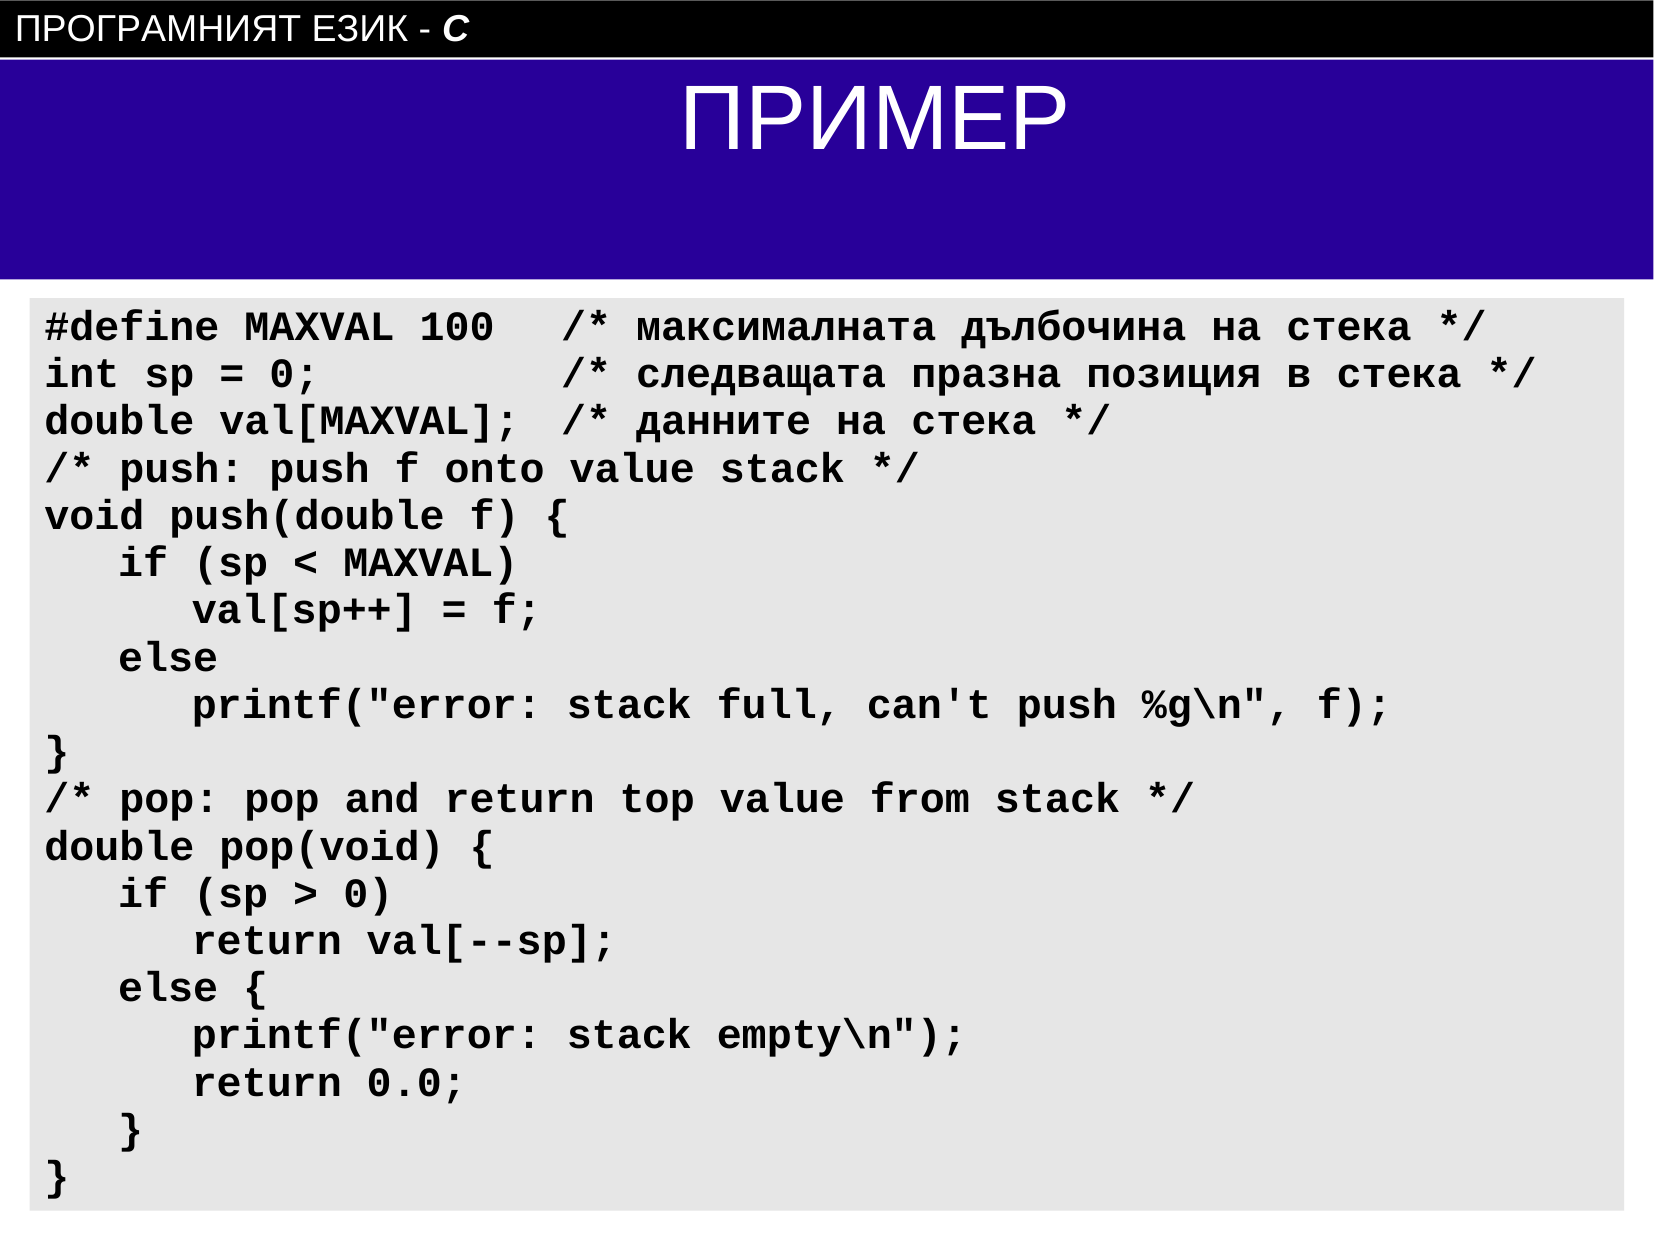

ПРОГРАМНИЯT ЕЗИК - С
									ПРИМЕР
#define MAXVAL 100 	/* максималната дълбочина на стека */
int sp = 0; 			/* следващата празна позиция в стека */
double val[MAXVAL]; 	/* данните на стека */
/* push: push f onto value stack */
void push(double f) {
	if (sp < MAXVAL)
		val[sp++] = f;
	else
		printf("error: stack full, can't push %g\n", f);
}
/* pop: pop and return top value from stack */
double pop(void) {
	if (sp > 0)
		return val[--sp];
	else {
		printf("error: stack empty\n");
		return 0.0;
	}
}